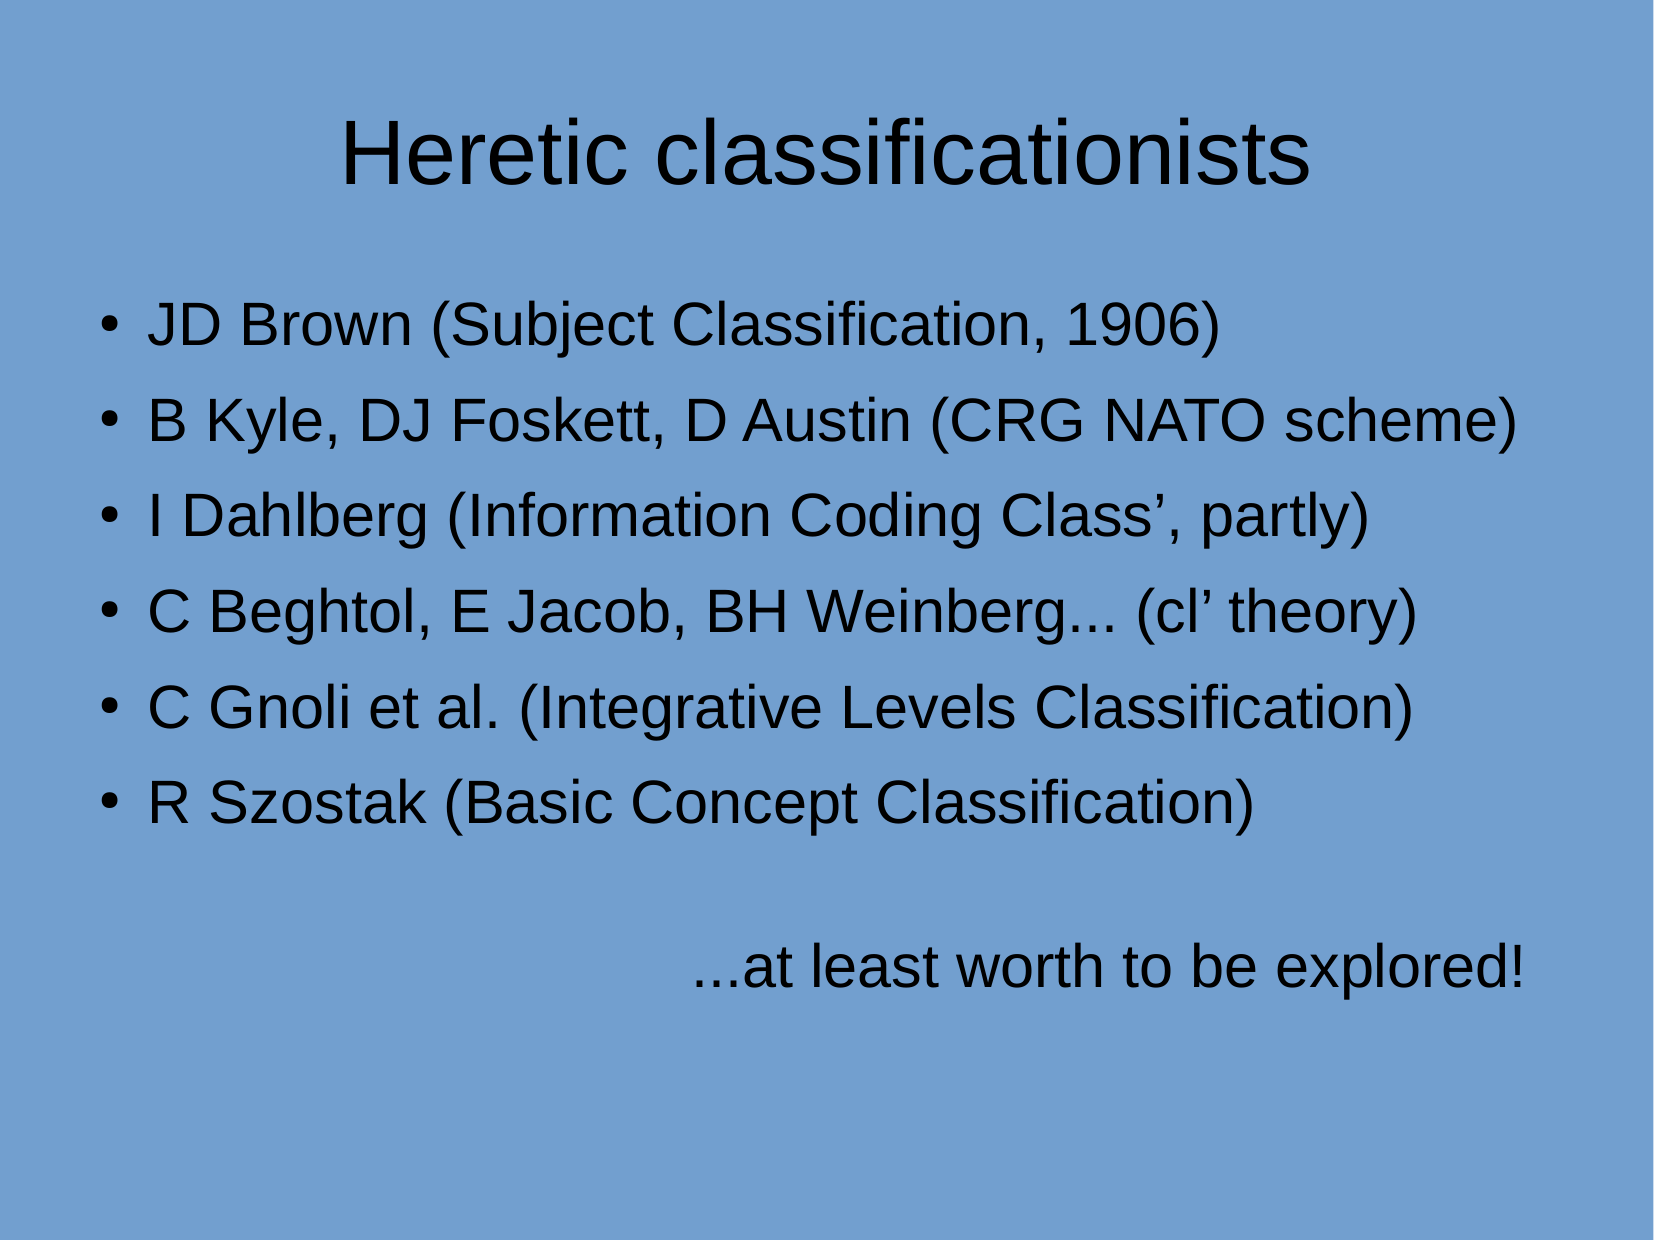

# Heretic classificationists
JD Brown (Subject Classification, 1906)
B Kyle, DJ Foskett, D Austin (CRG NATO scheme)
I Dahlberg (Information Coding Class’, partly)
C Beghtol, E Jacob, BH Weinberg... (cl’ theory)
C Gnoli et al. (Integrative Levels Classification)
R Szostak (Basic Concept Classification)
								...at least worth to be explored!